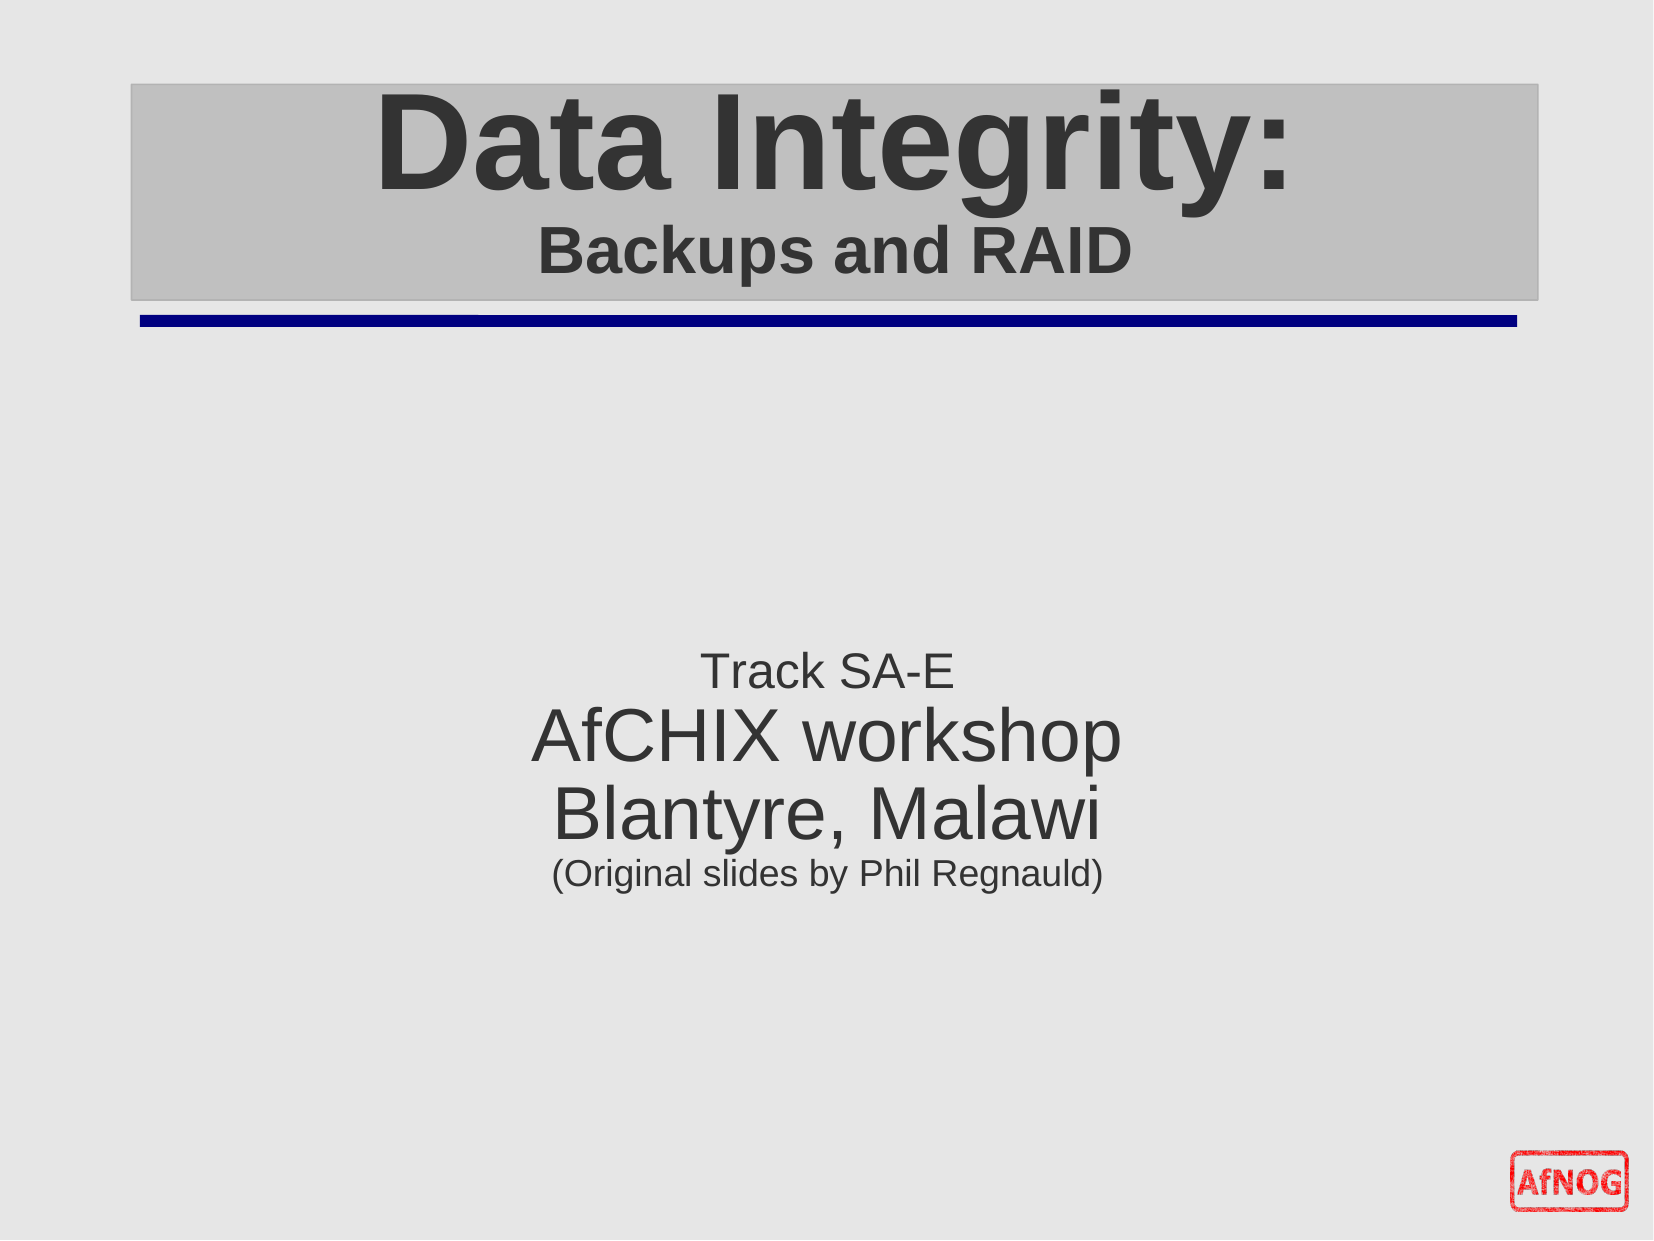

Data Integrity:
Backups and RAID
Track SA-E
AfCHIX workshop
Blantyre, Malawi
(Original slides by Phil Regnauld)